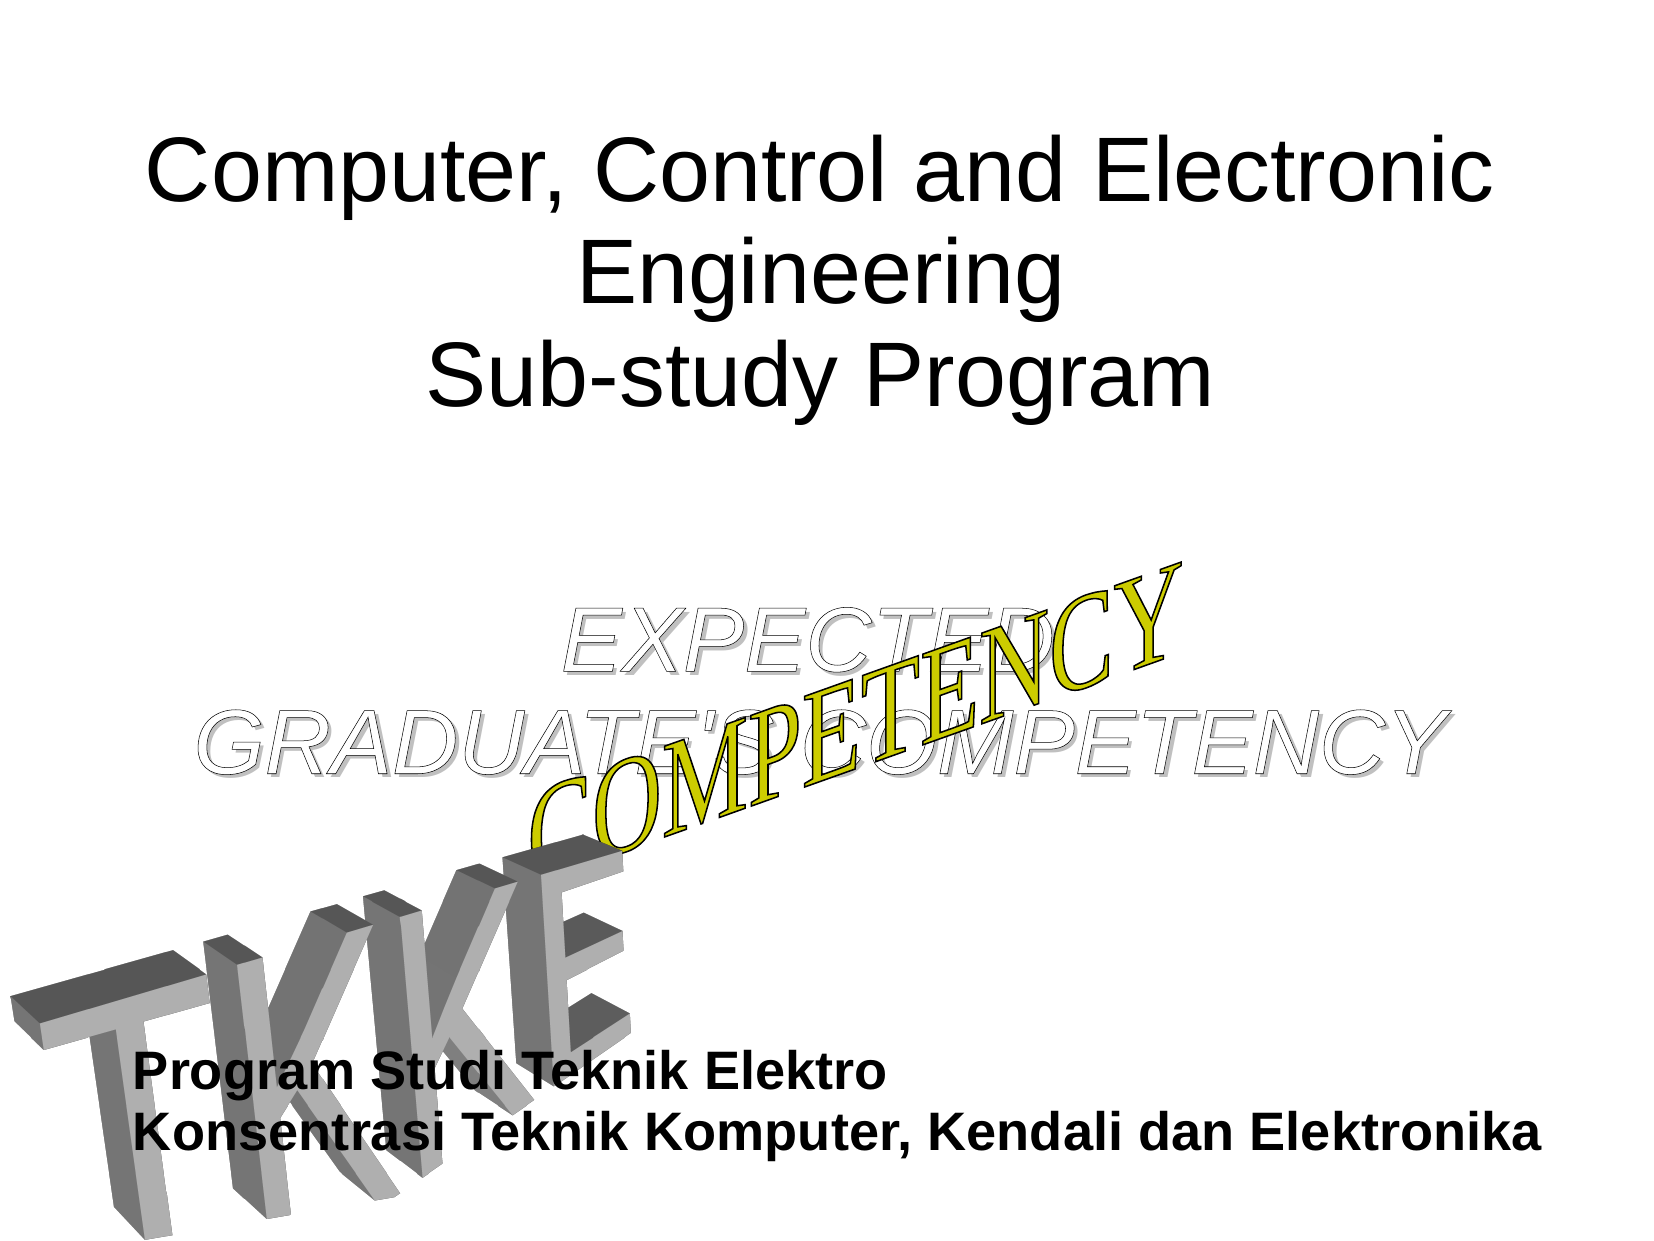

# Computer, Control and Electronic Engineering Sub-study Program
EXPECTED
GRADUATE'S COMPETENCY
COMPETENCY
TKKE
Program Studi Teknik Elektro
Konsentrasi Teknik Komputer, Kendali dan Elektronika